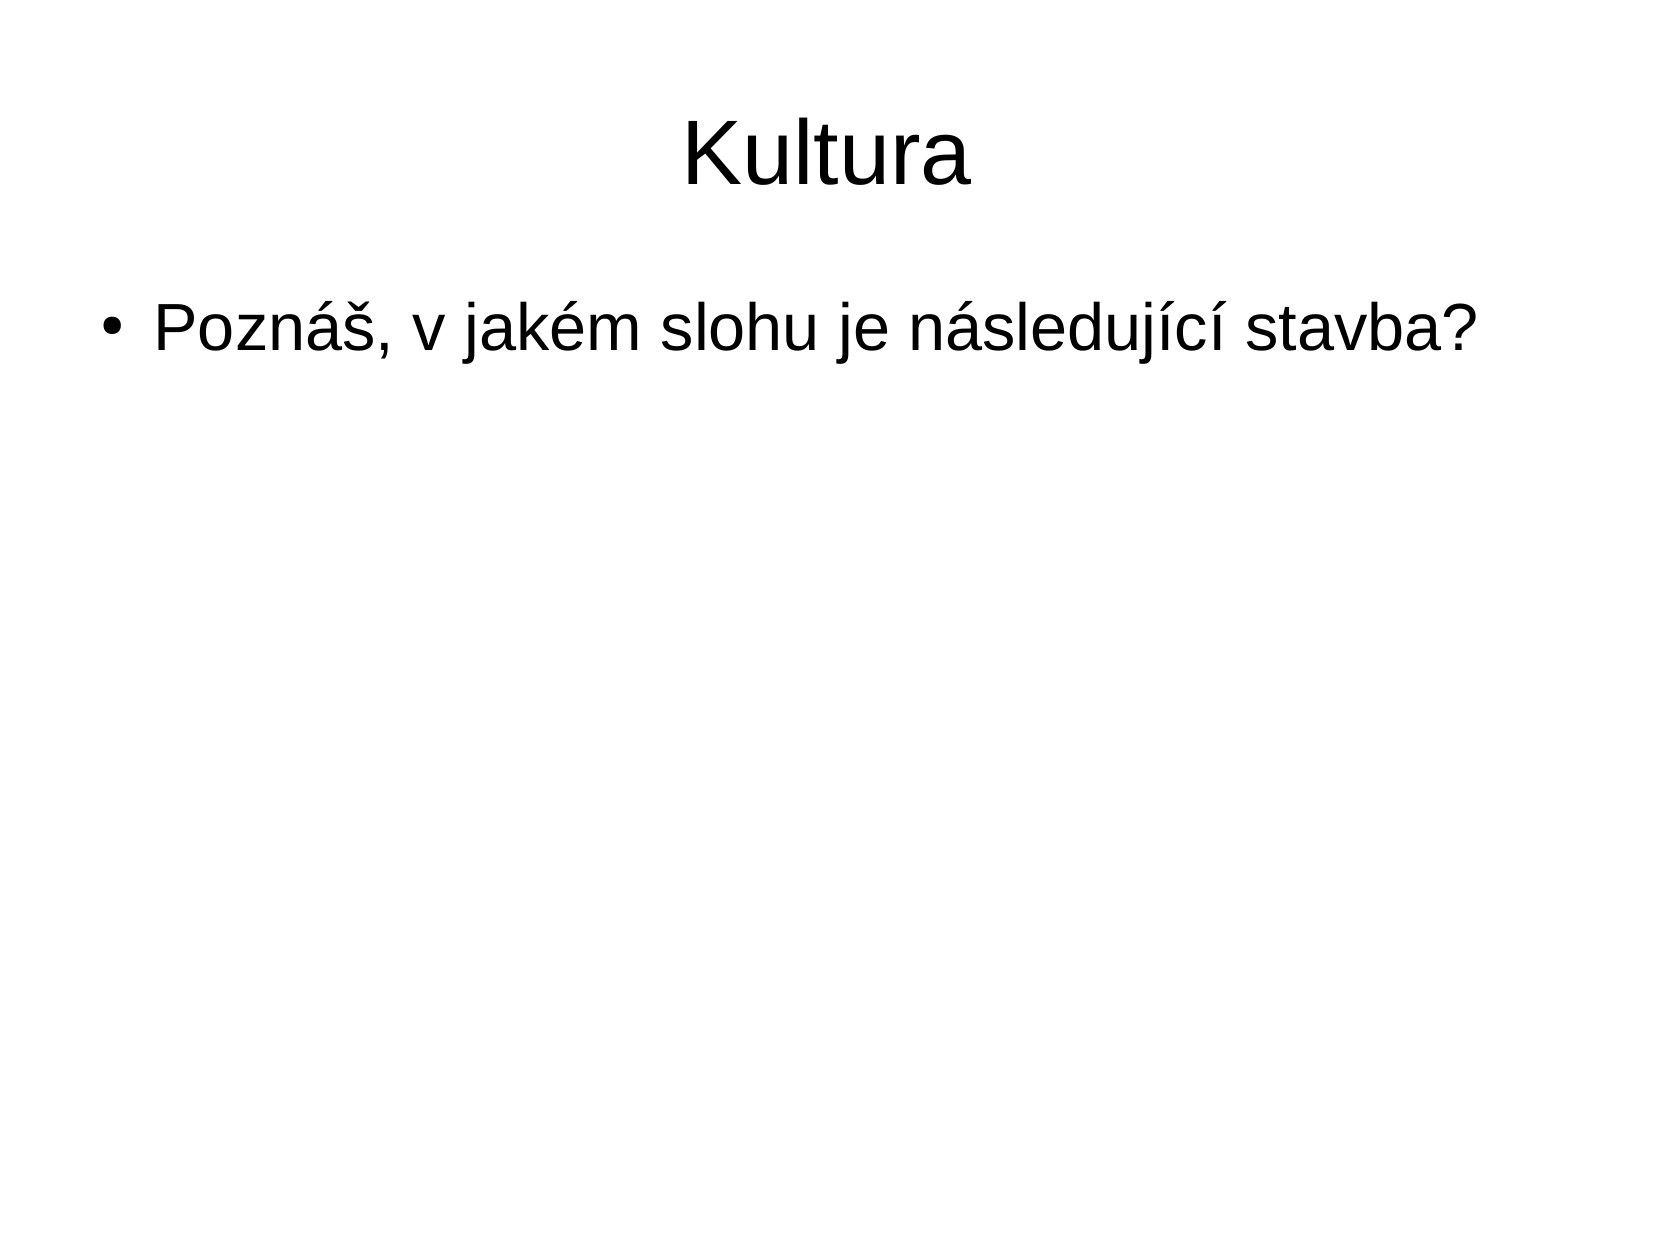

# Kultura
Poznáš, v jakém slohu je následující stavba?